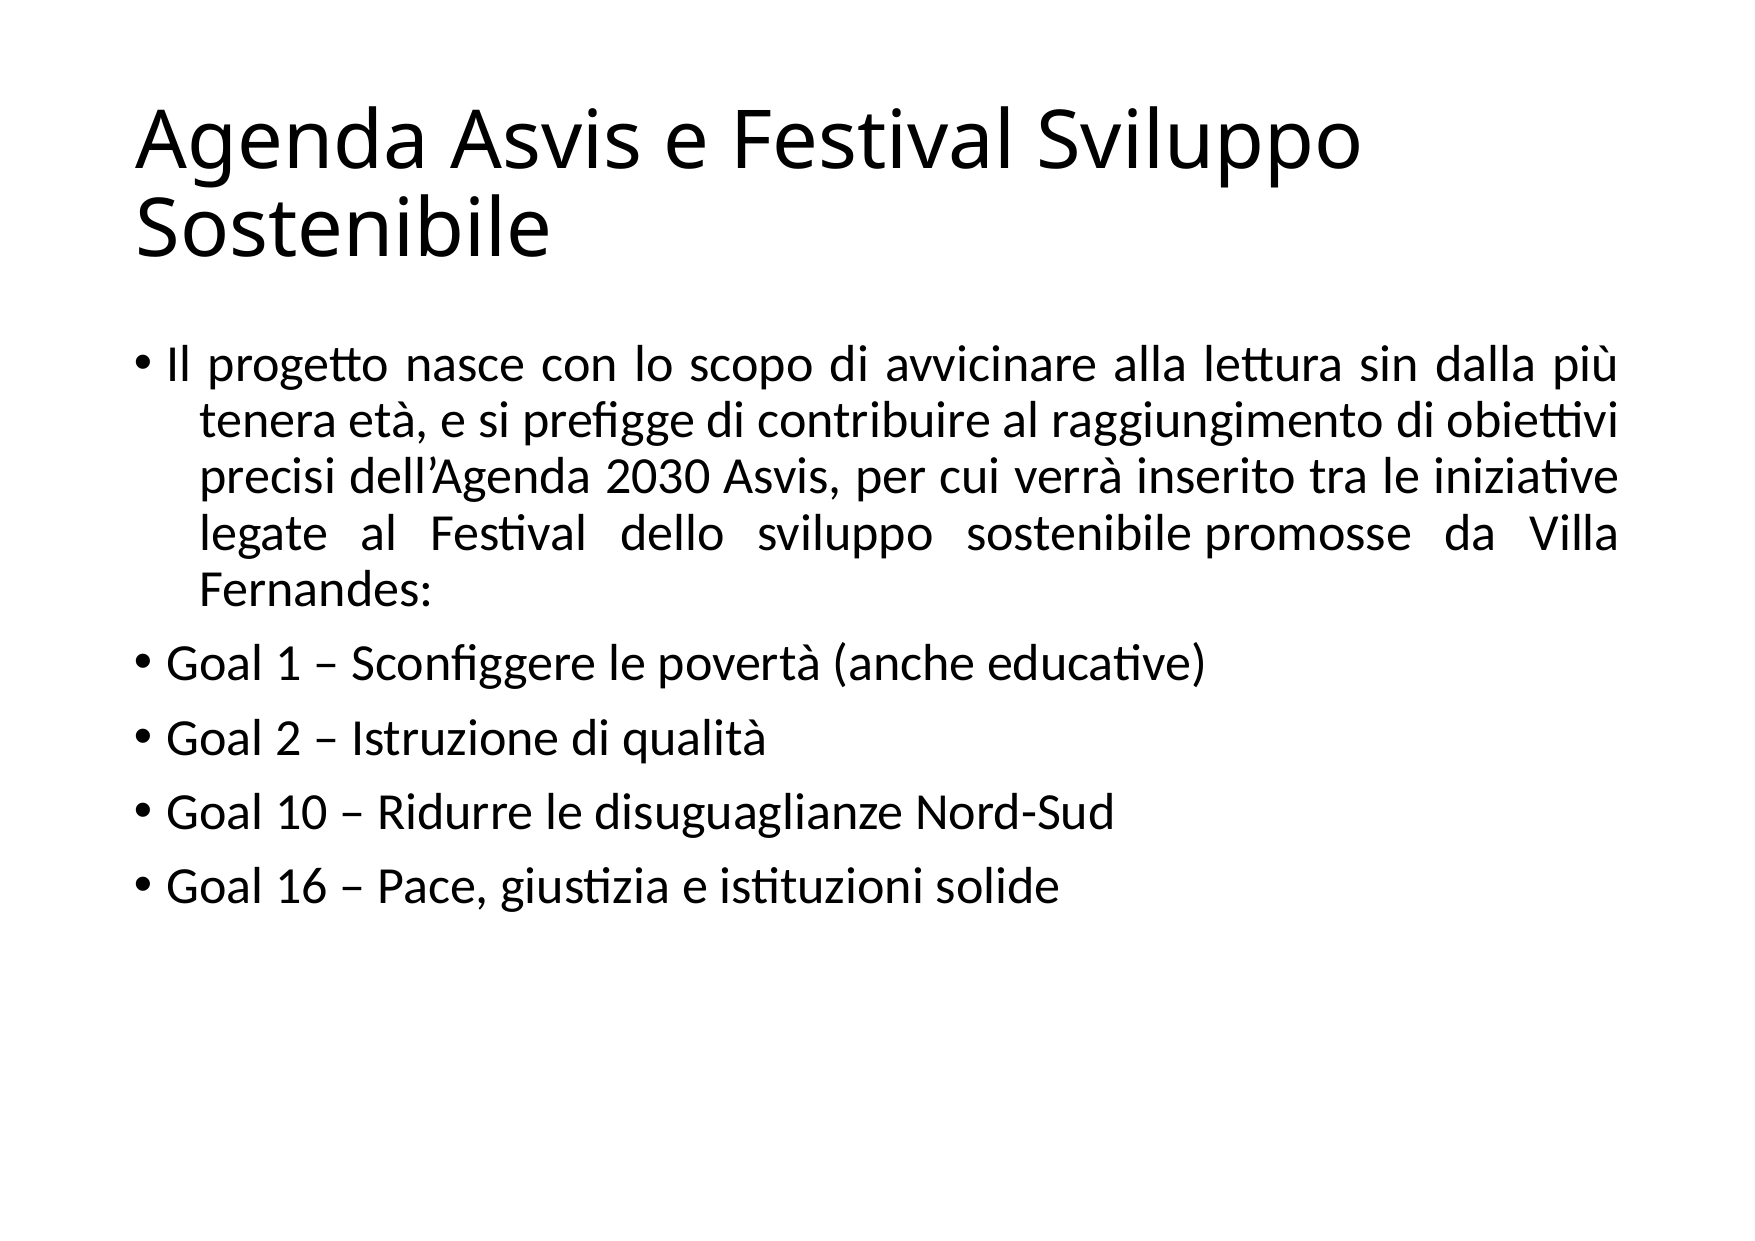

# Agenda Asvis e Festival Sviluppo Sostenibile
Il progetto nasce con lo scopo di avvicinare alla lettura sin dalla più tenera età, e si prefigge di contribuire al raggiungimento di obiettivi precisi dell’Agenda 2030 Asvis, per cui verrà inserito tra le iniziative legate al Festival dello sviluppo sostenibile promosse da Villa Fernandes:
Goal 1 – Sconfiggere le povertà (anche educative)
Goal 2 – Istruzione di qualità
Goal 10 – Ridurre le disuguaglianze Nord-Sud
Goal 16 – Pace, giustizia e istituzioni solide